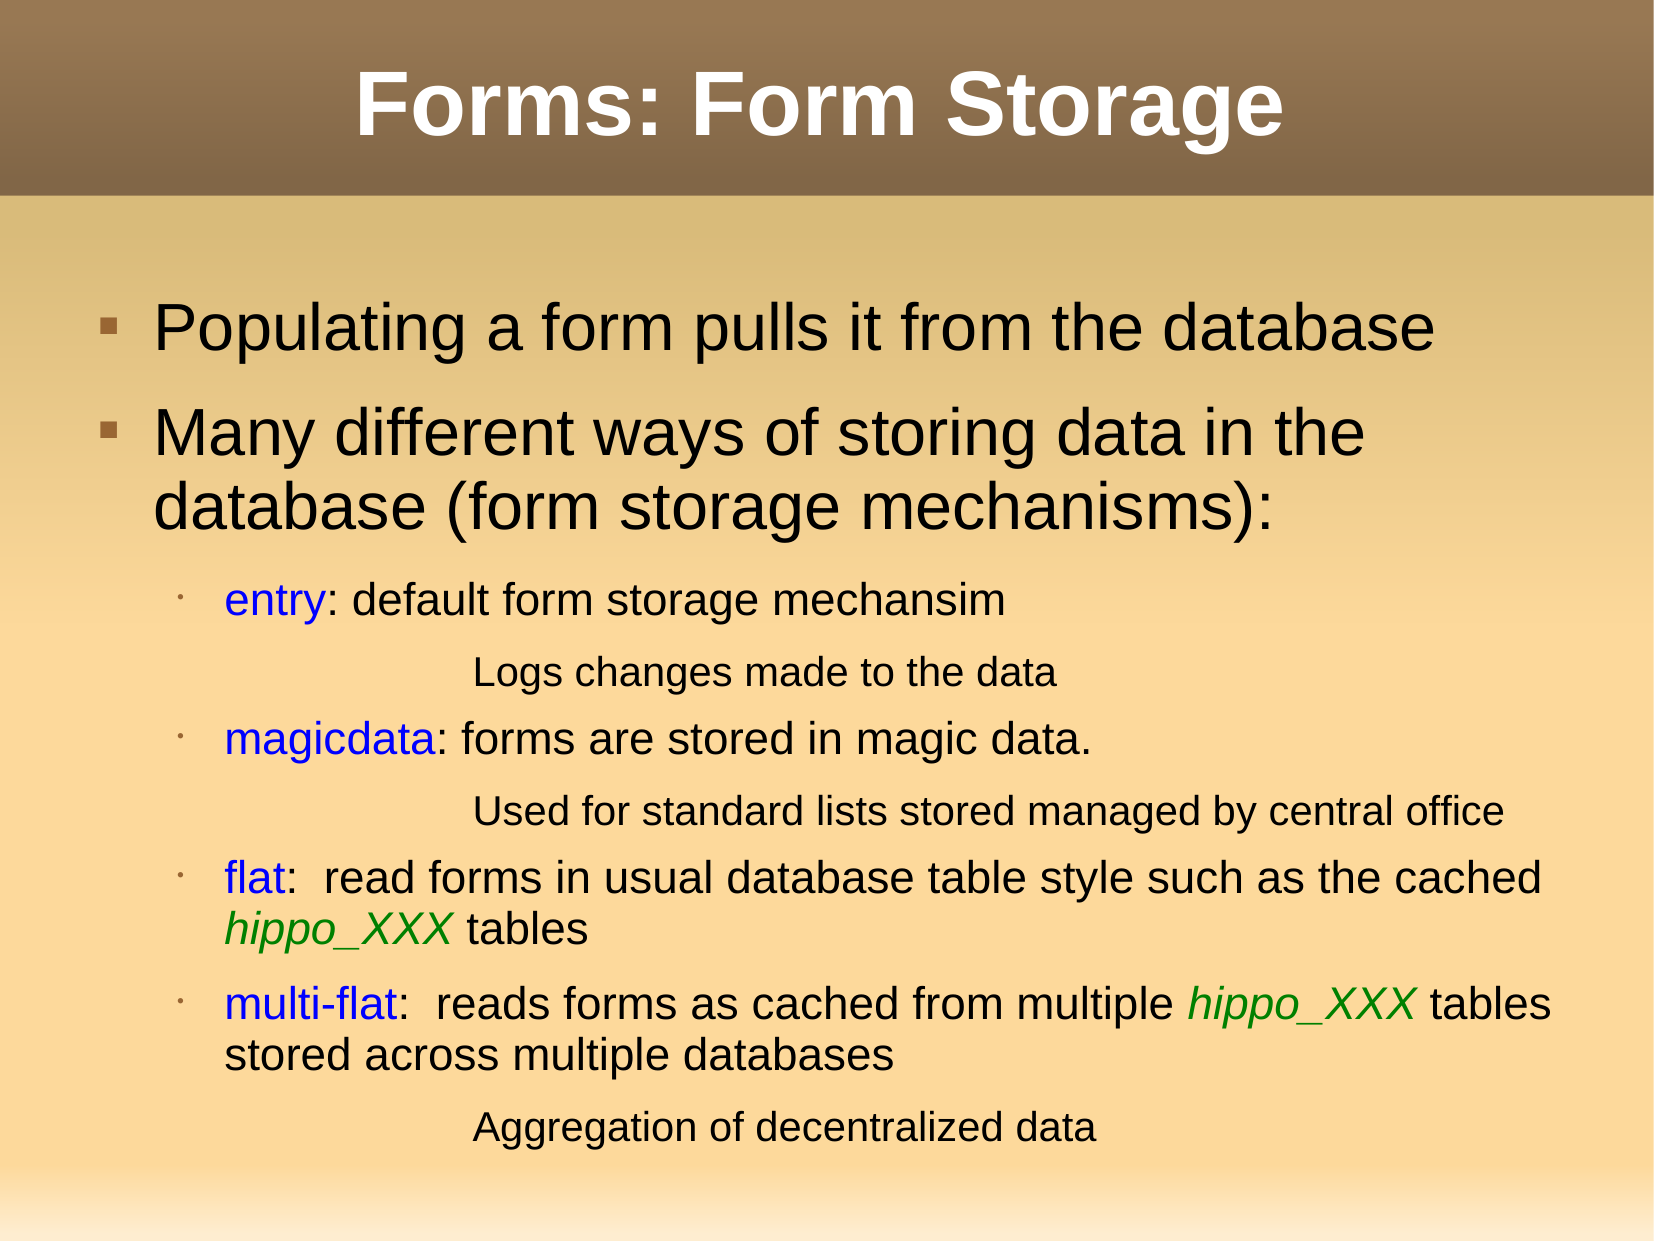

# Forms: Form Storage
Populating a form pulls it from the database
Many different ways of storing data in the database (form storage mechanisms):
entry: default form storage mechansim
Logs changes made to the data
magicdata: forms are stored in magic data.
Used for standard lists stored managed by central office
flat: read forms in usual database table style such as the cached hippo_XXX tables
multi-flat: reads forms as cached from multiple hippo_XXX tables stored across multiple databases
Aggregation of decentralized data